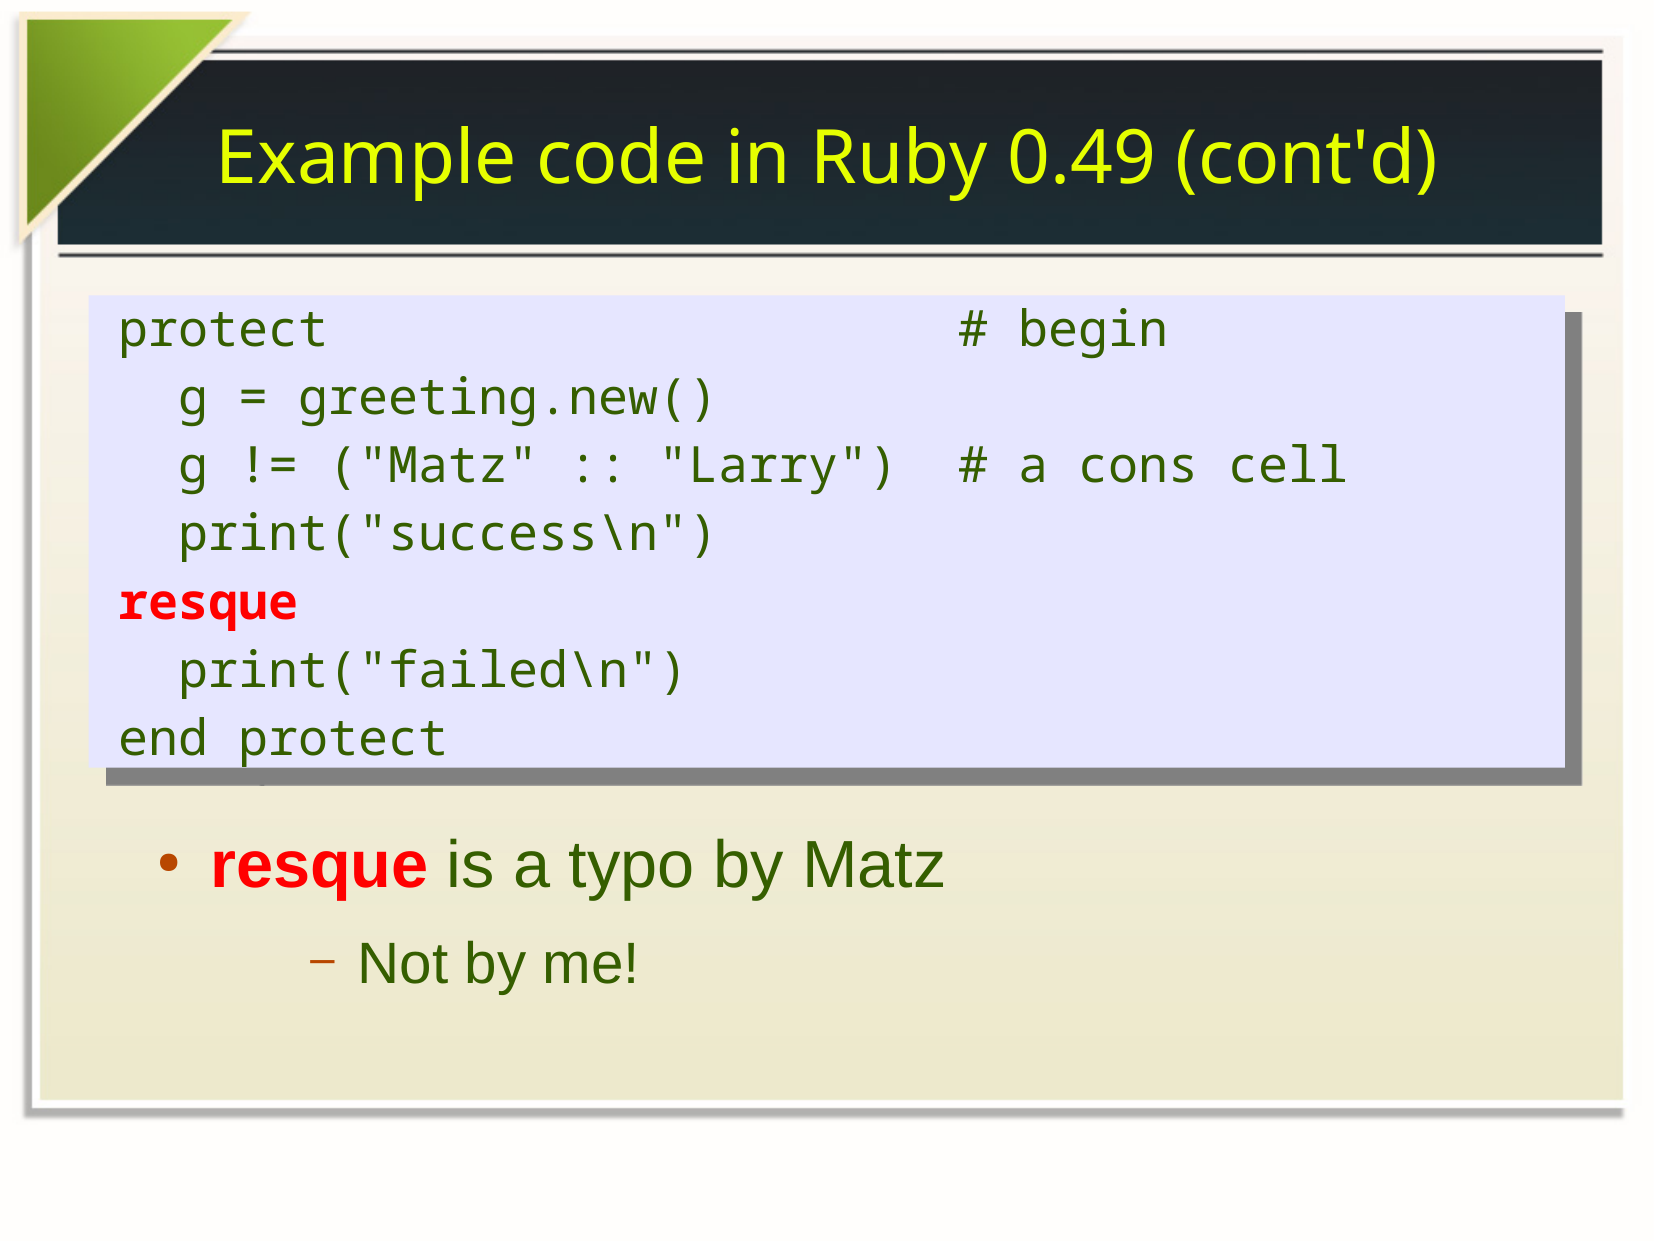

# Example code in Ruby 0.49 (cont'd)
protect # begin
 g = greeting.new()
 g != ("Matz" :: "Larry") # a cons cell
 print("success\n")
resque
 print("failed\n")
end protect
resque is a typo by Matz
Not by me!